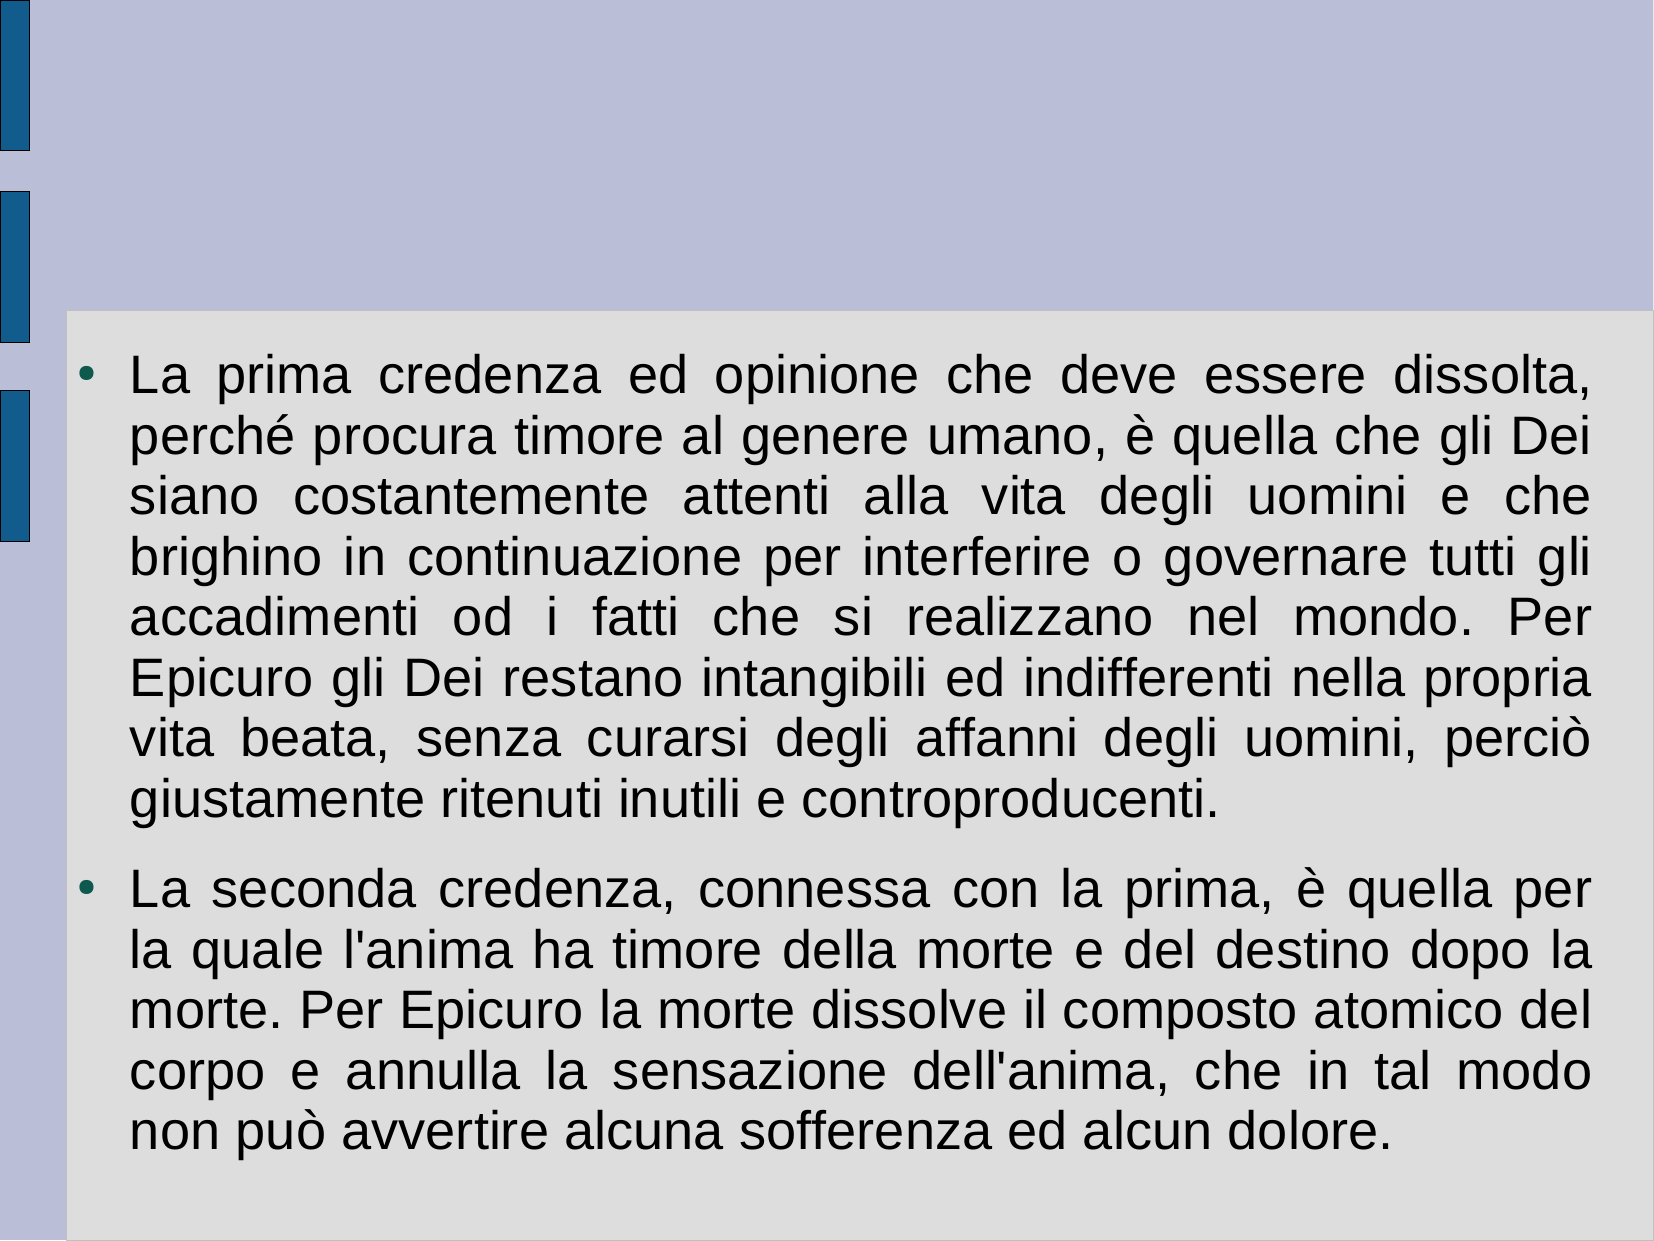

#
La prima credenza ed opinione che deve essere dissolta, perché procura timore al genere umano, è quella che gli Dei siano costantemente attenti alla vita degli uomini e che brighino in continuazione per interferire o governare tutti gli accadimenti od i fatti che si realizzano nel mondo. Per Epicuro gli Dei restano intangibili ed indifferenti nella propria vita beata, senza curarsi degli affanni degli uomini, perciò giustamente ritenuti inutili e controproducenti.
La seconda credenza, connessa con la prima, è quella per la quale l'anima ha timore della morte e del destino dopo la morte. Per Epicuro la morte dissolve il composto atomico del corpo e annulla la sensazione dell'anima, che in tal modo non può avvertire alcuna sofferenza ed alcun dolore.